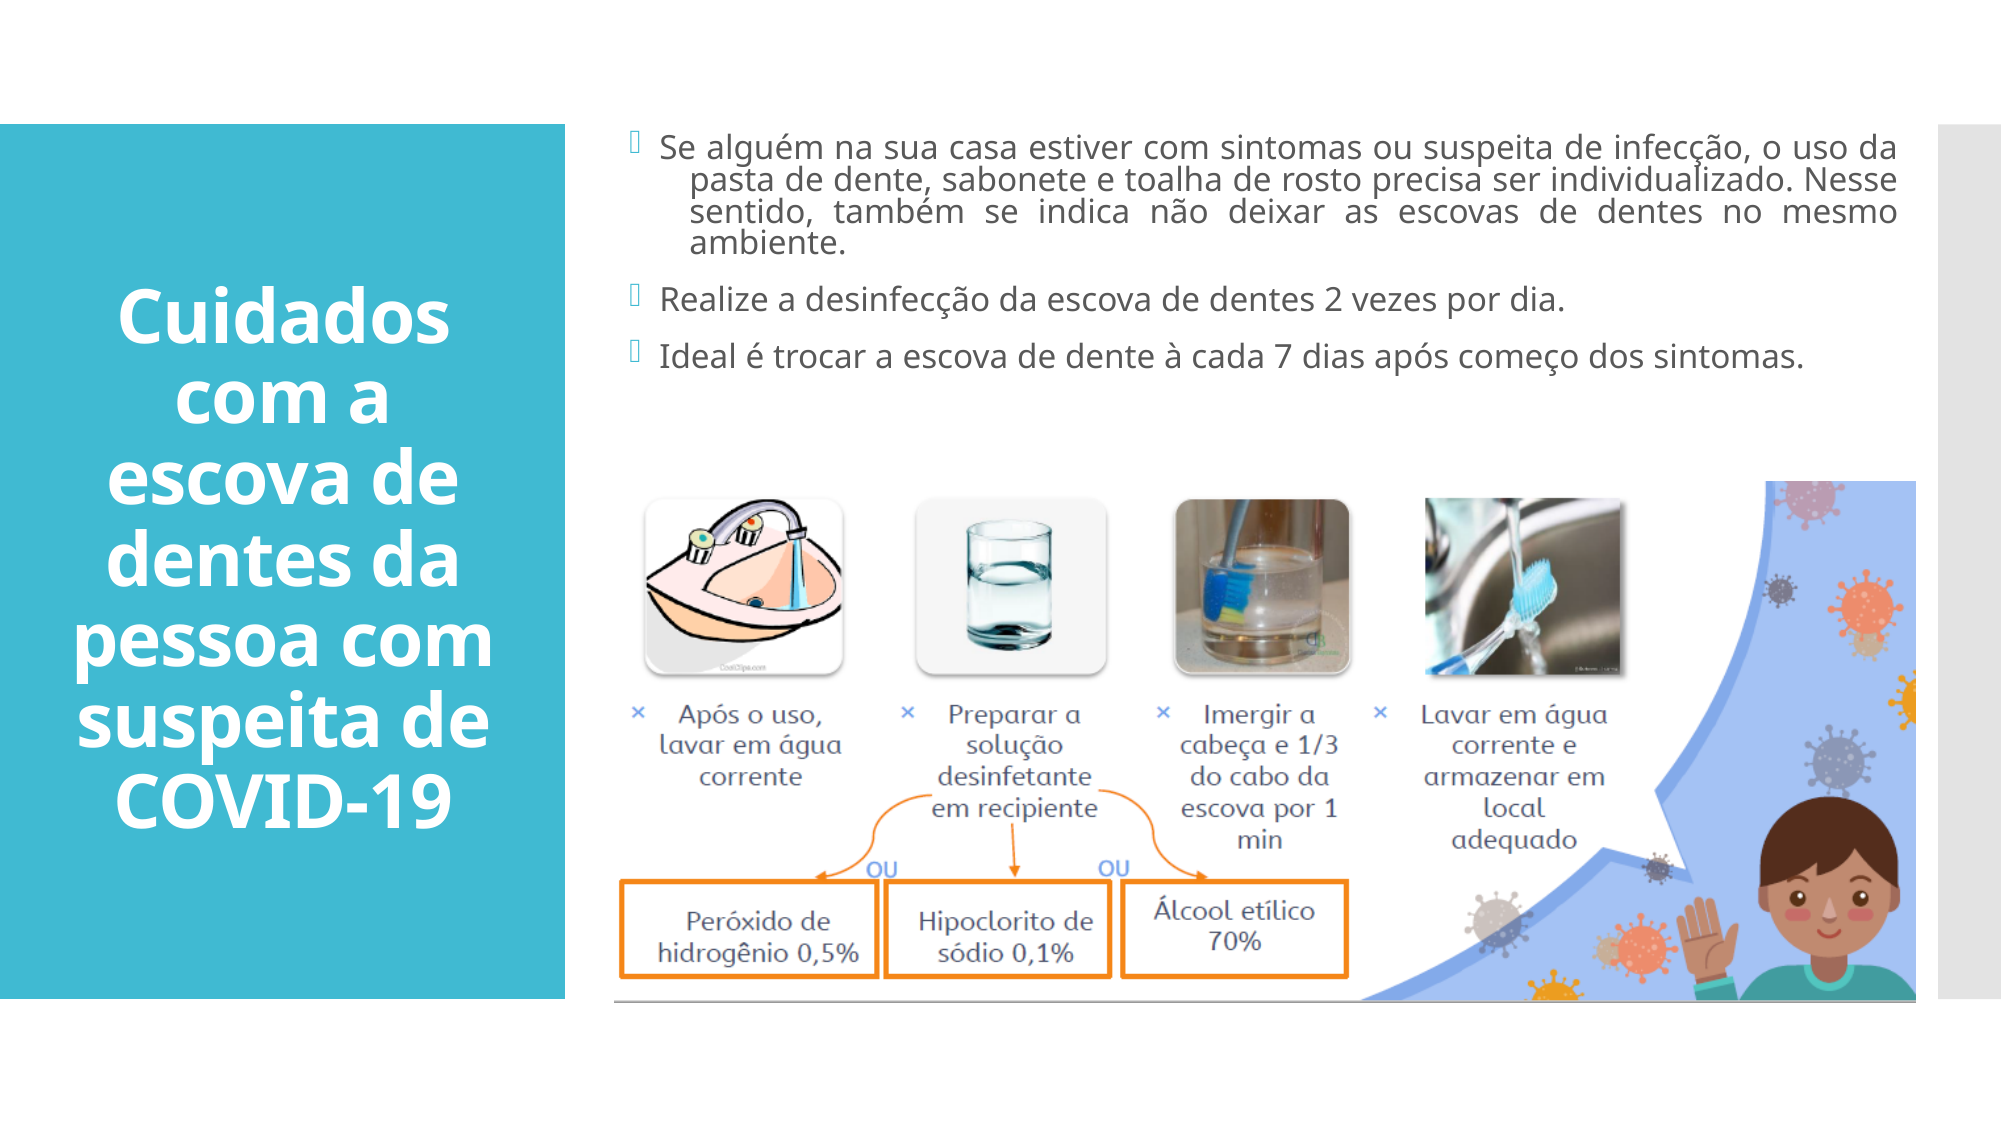

Se alguém na sua casa estiver com sintomas ou suspeita de infecção, o uso da pasta de dente, sabonete e toalha de rosto precisa ser individualizado. Nesse sentido, também se indica não deixar as escovas de dentes no mesmo ambiente.
Realize a desinfecção da escova de dentes 2 vezes por dia.
Ideal é trocar a escova de dente à cada 7 dias após começo dos sintomas.
# Cuidados com a escova de dentes da pessoa com suspeita de COVID-19